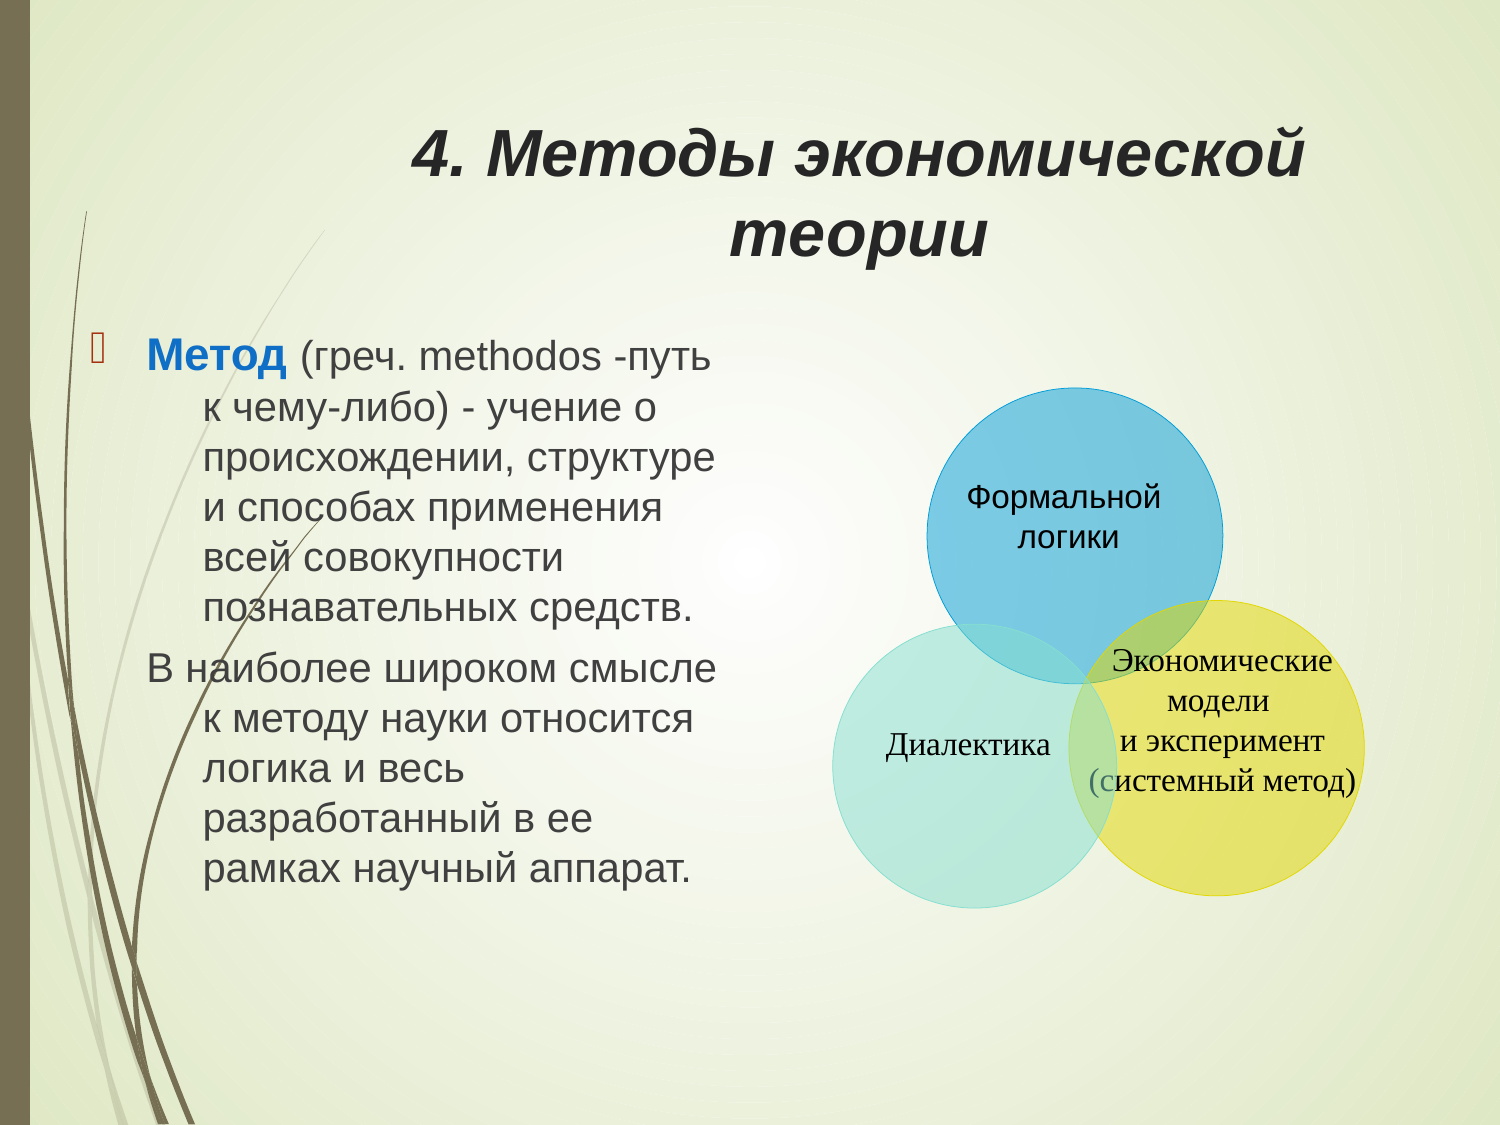

# 4. Методы экономической теории
Метод (греч. methodos -путь к чему-либо) - учение о происхождении, структуре и способах применения всей совокупности познавательных средств.
В наиболее широком смысле к методу науки относится логика и весь разработанный в ее рамках научный аппарат.
Диалектика
Экономические
модели
и эксперимент
(системный метод)
Формальной
логики